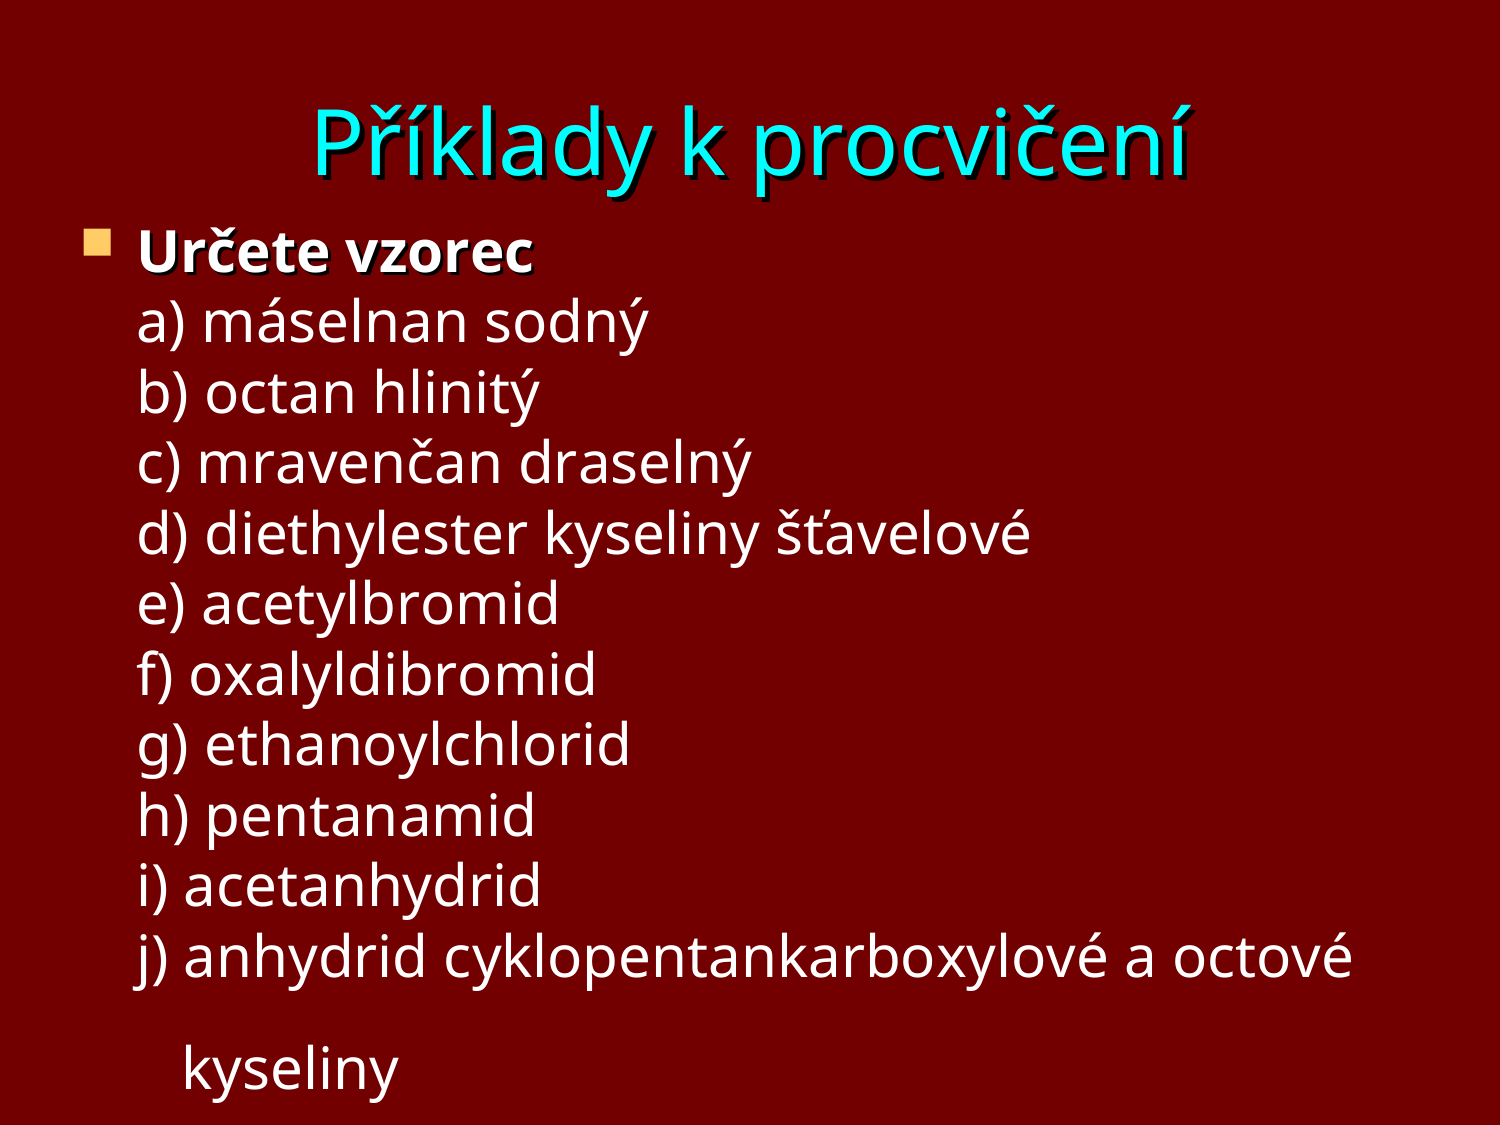

# Příklady k procvičení
Určete vzorec
	a) máselnan sodný
	b) octan hlinitý
	c) mravenčan draselný
	d) diethylester kyseliny šťavelové
	e) acetylbromid
	f) oxalyldibromid
	g) ethanoylchlorid
	h) pentanamid
	i) acetanhydrid
	j) anhydrid cyklopentankarboxylové a octové
 kyseliny